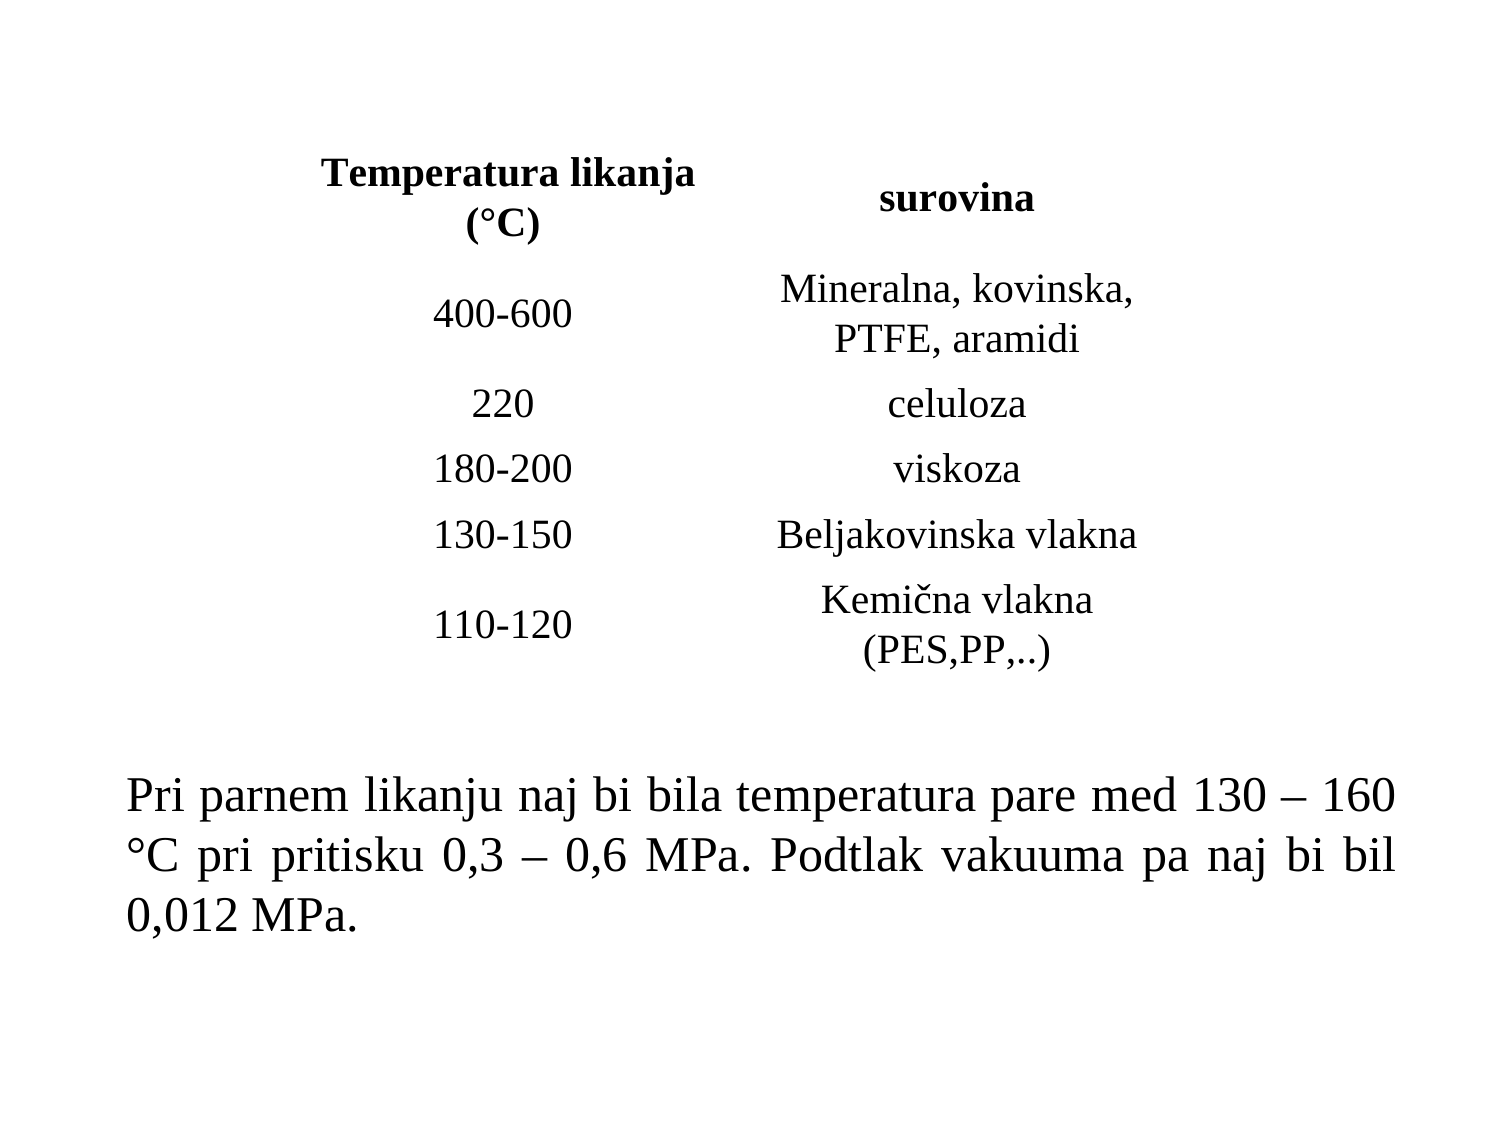

| Temperatura likanja (°C) | surovina |
| --- | --- |
| 400-600 | Mineralna, kovinska, PTFE, aramidi |
| 220 | celuloza |
| 180-200 | viskoza |
| 130-150 | Beljakovinska vlakna |
| 110-120 | Kemična vlakna (PES,PP,..) |
Pri parnem likanju naj bi bila temperatura pare med 130 – 160 °C pri pritisku 0,3 – 0,6 MPa. Podtlak vakuuma pa naj bi bil 0,012 MPa.